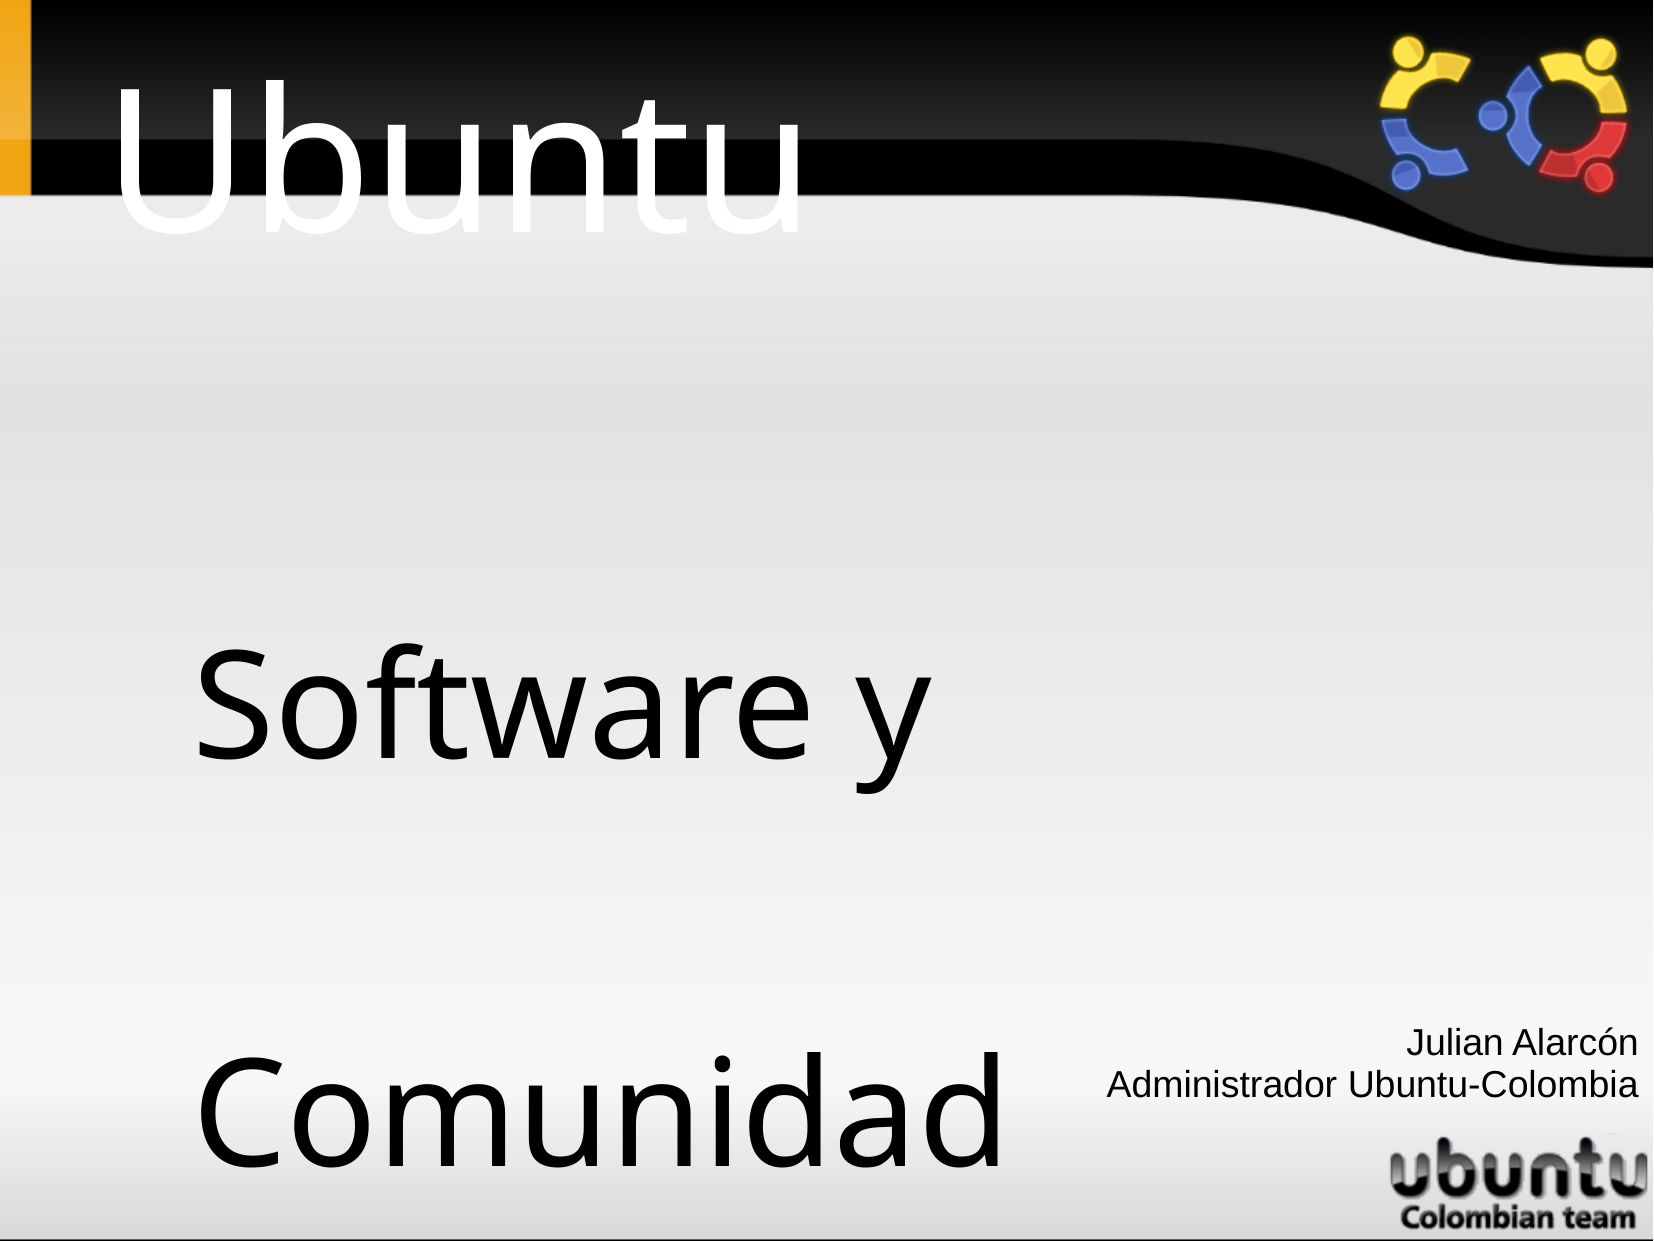

Ubuntu
Software y 										Comunidad
Julian Alarcón
Administrador Ubuntu-Colombia